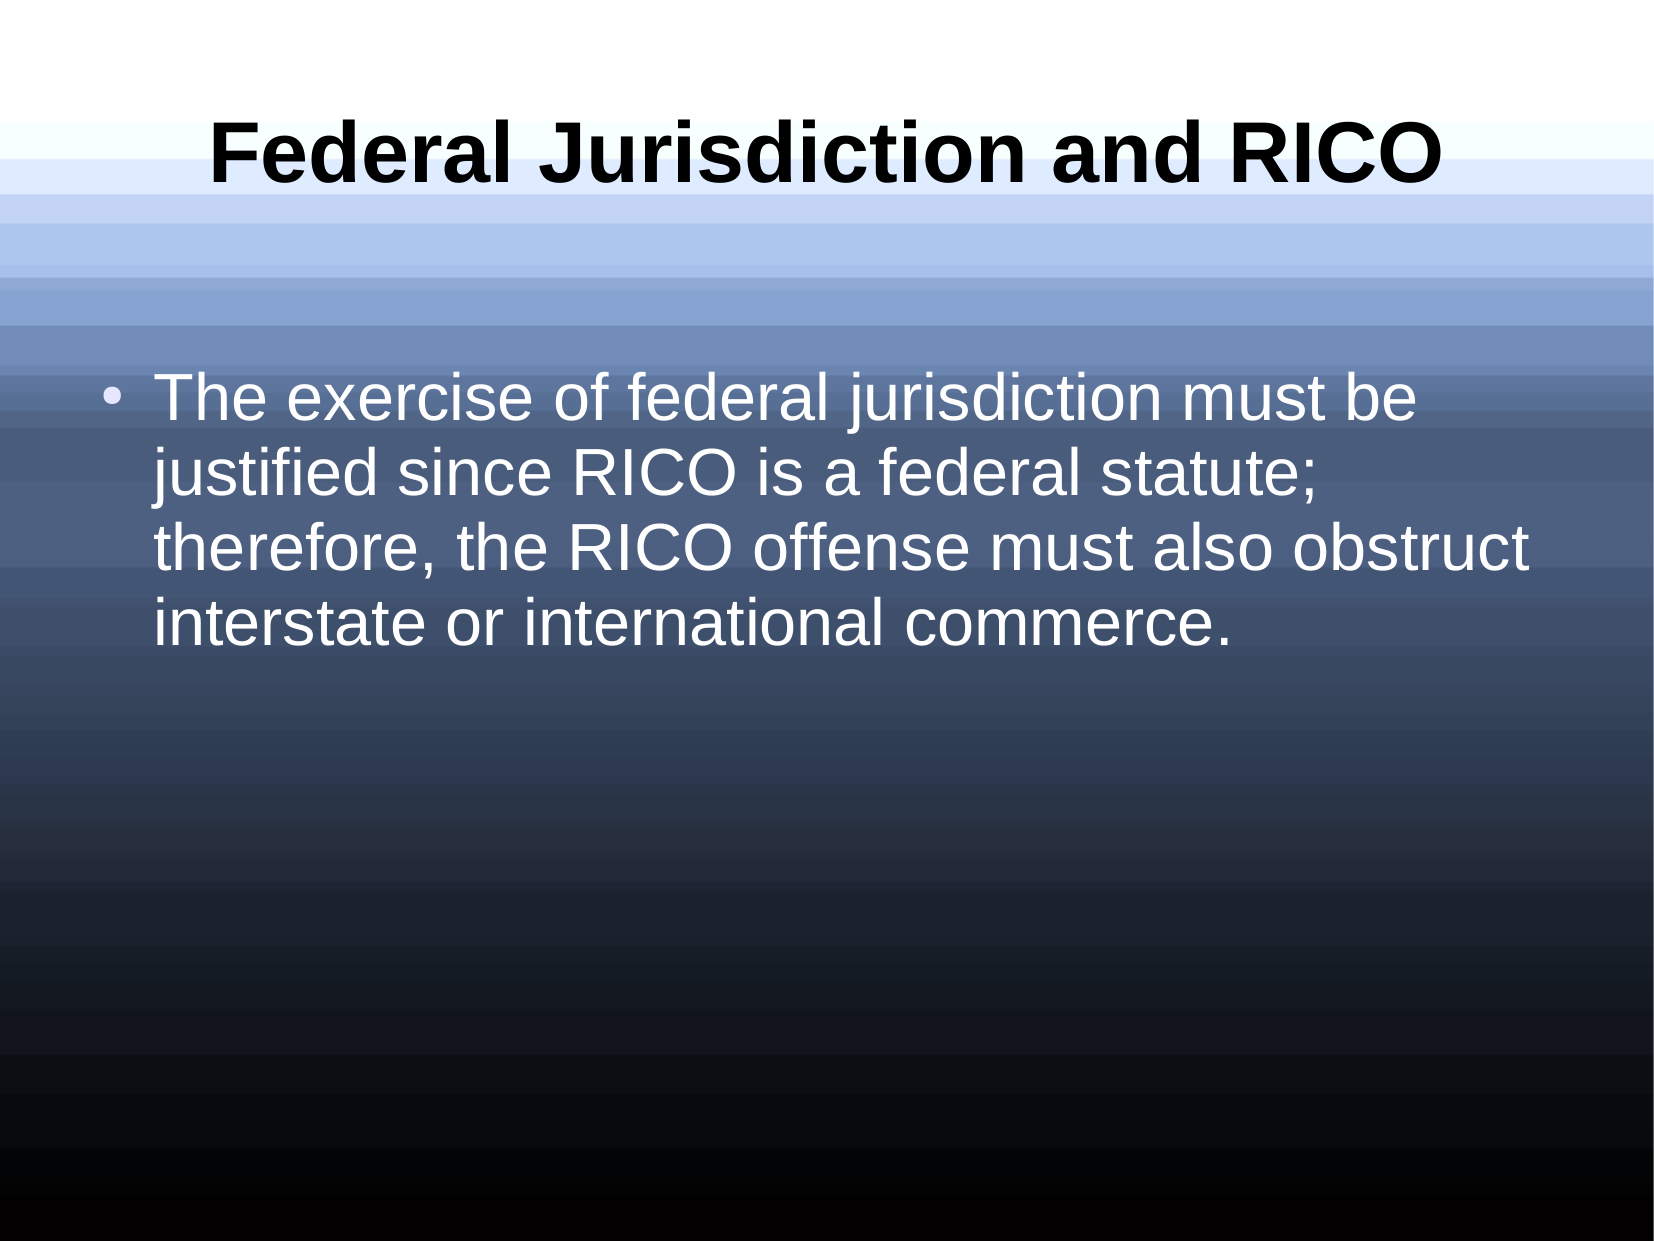

# Federal Jurisdiction and RICO
The exercise of federal jurisdiction must be justified since RICO is a federal statute; therefore, the RICO offense must also obstruct interstate or international commerce.